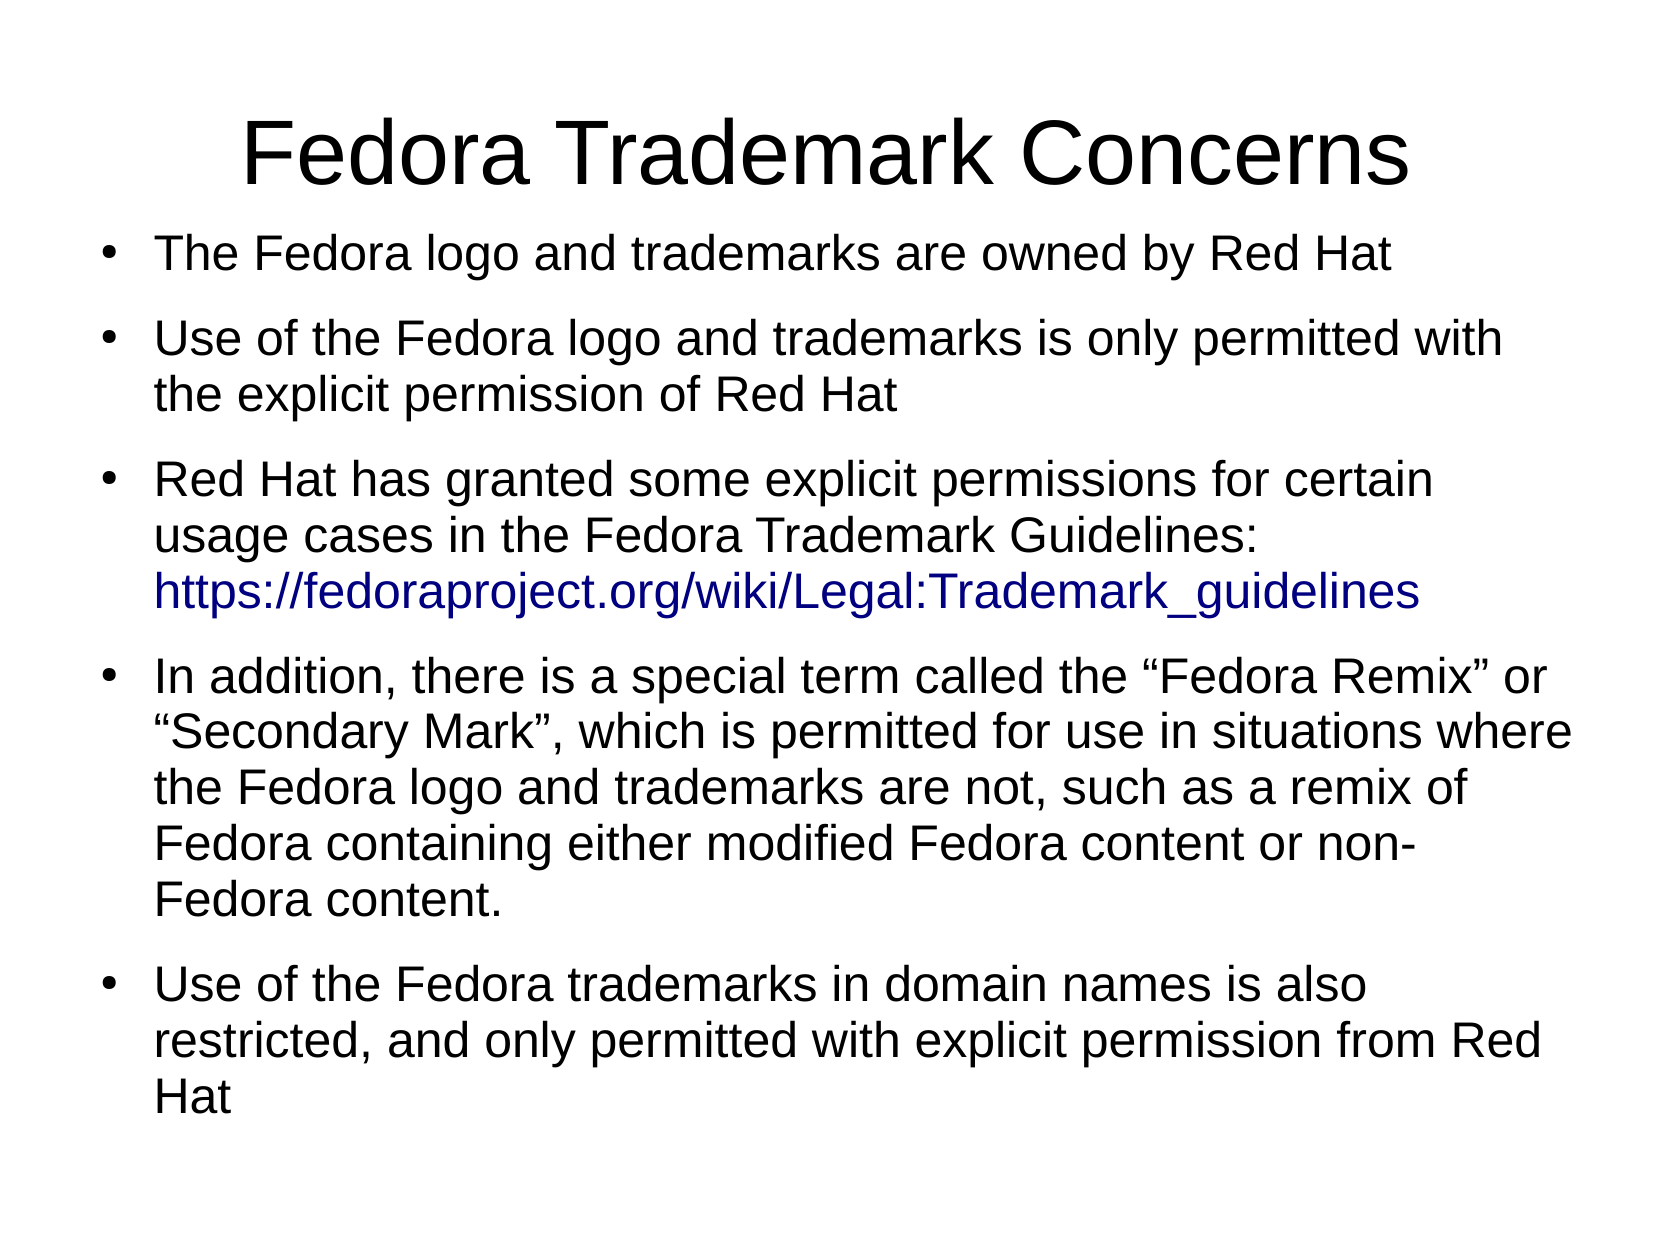

# Fedora Trademark Concerns
The Fedora logo and trademarks are owned by Red Hat
Use of the Fedora logo and trademarks is only permitted with the explicit permission of Red Hat
Red Hat has granted some explicit permissions for certain usage cases in the Fedora Trademark Guidelines:
https://fedoraproject.org/wiki/Legal:Trademark_guidelines
In addition, there is a special term called the “Fedora Remix” or “Secondary Mark”, which is permitted for use in situations where the Fedora logo and trademarks are not, such as a remix of Fedora containing either modified Fedora content or non-Fedora content.
Use of the Fedora trademarks in domain names is also restricted, and only permitted with explicit permission from Red Hat